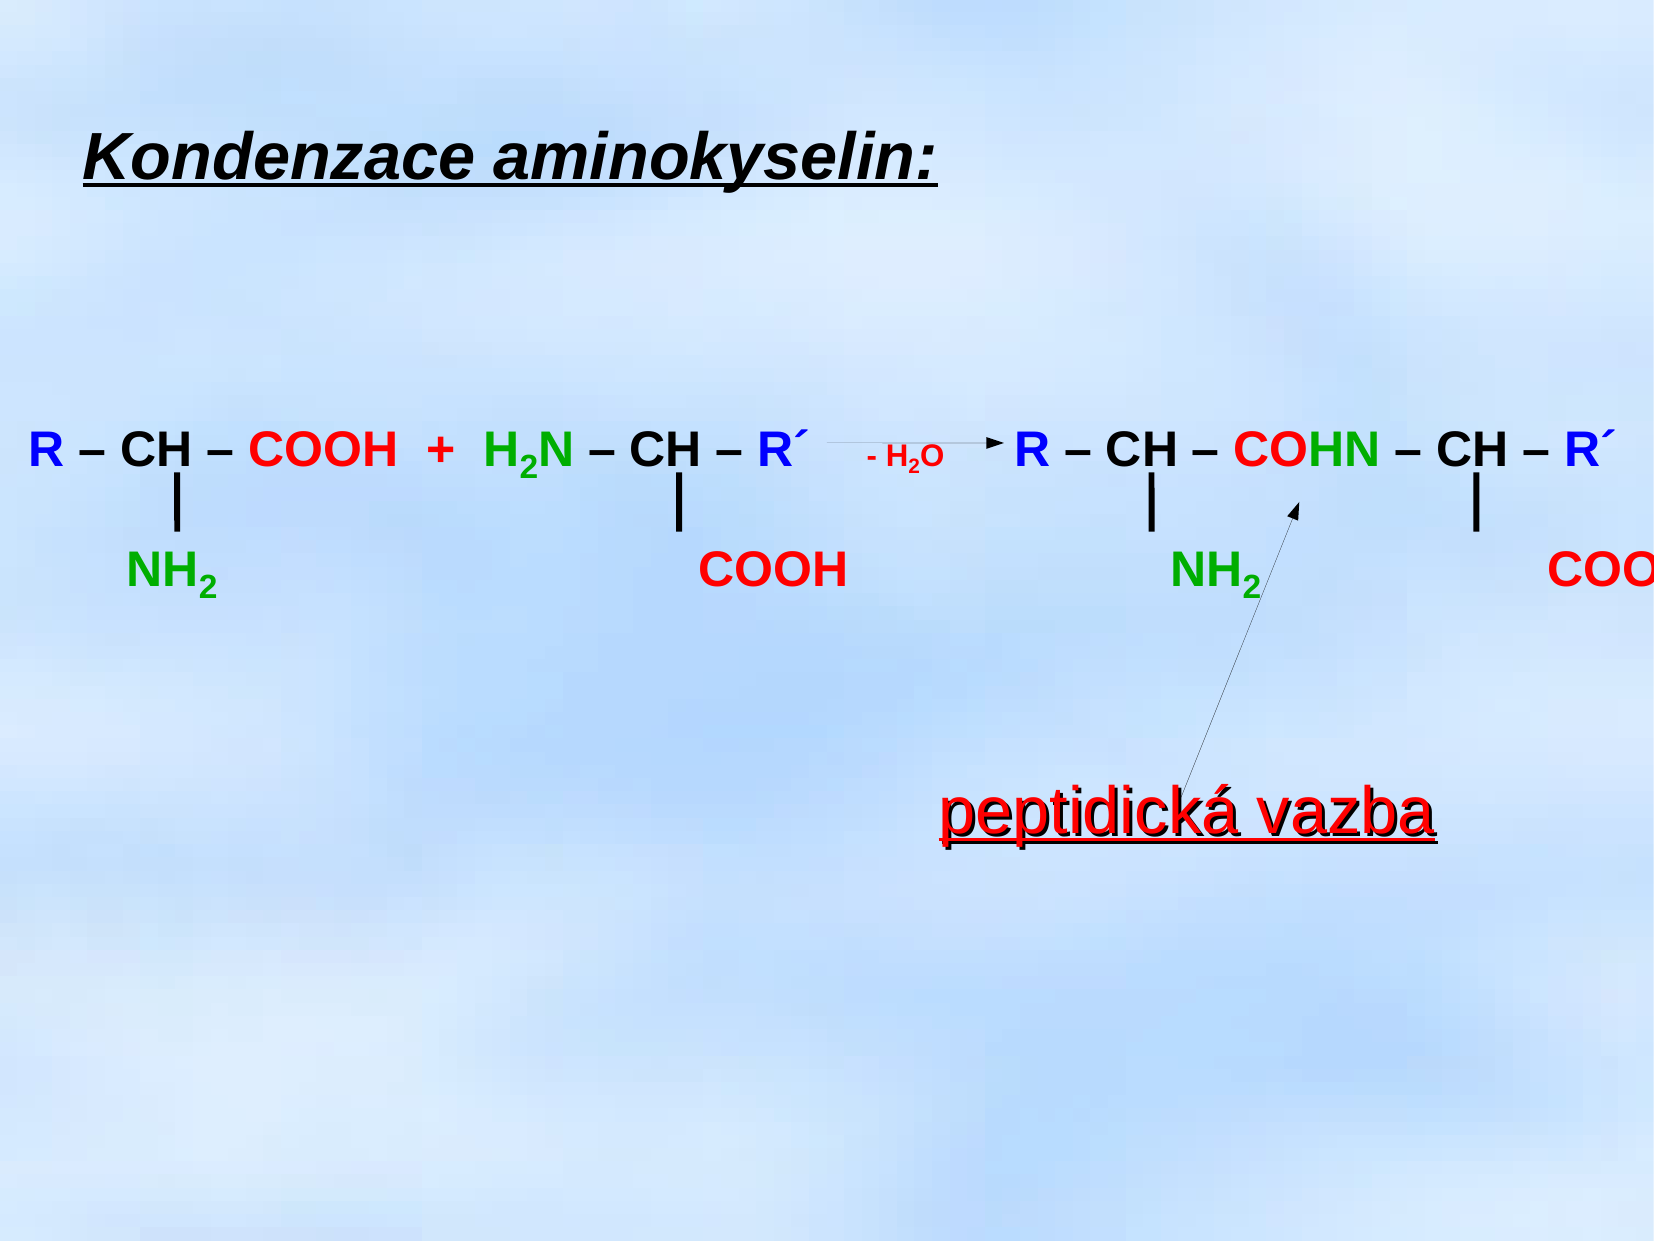

# Kondenzace aminokyselin:
 R – CH – COOH + H2N – CH – R´ - H2O R – CH – COHN – CH – R´
 NH2 COOH NH2 COOH
 peptidická vazba